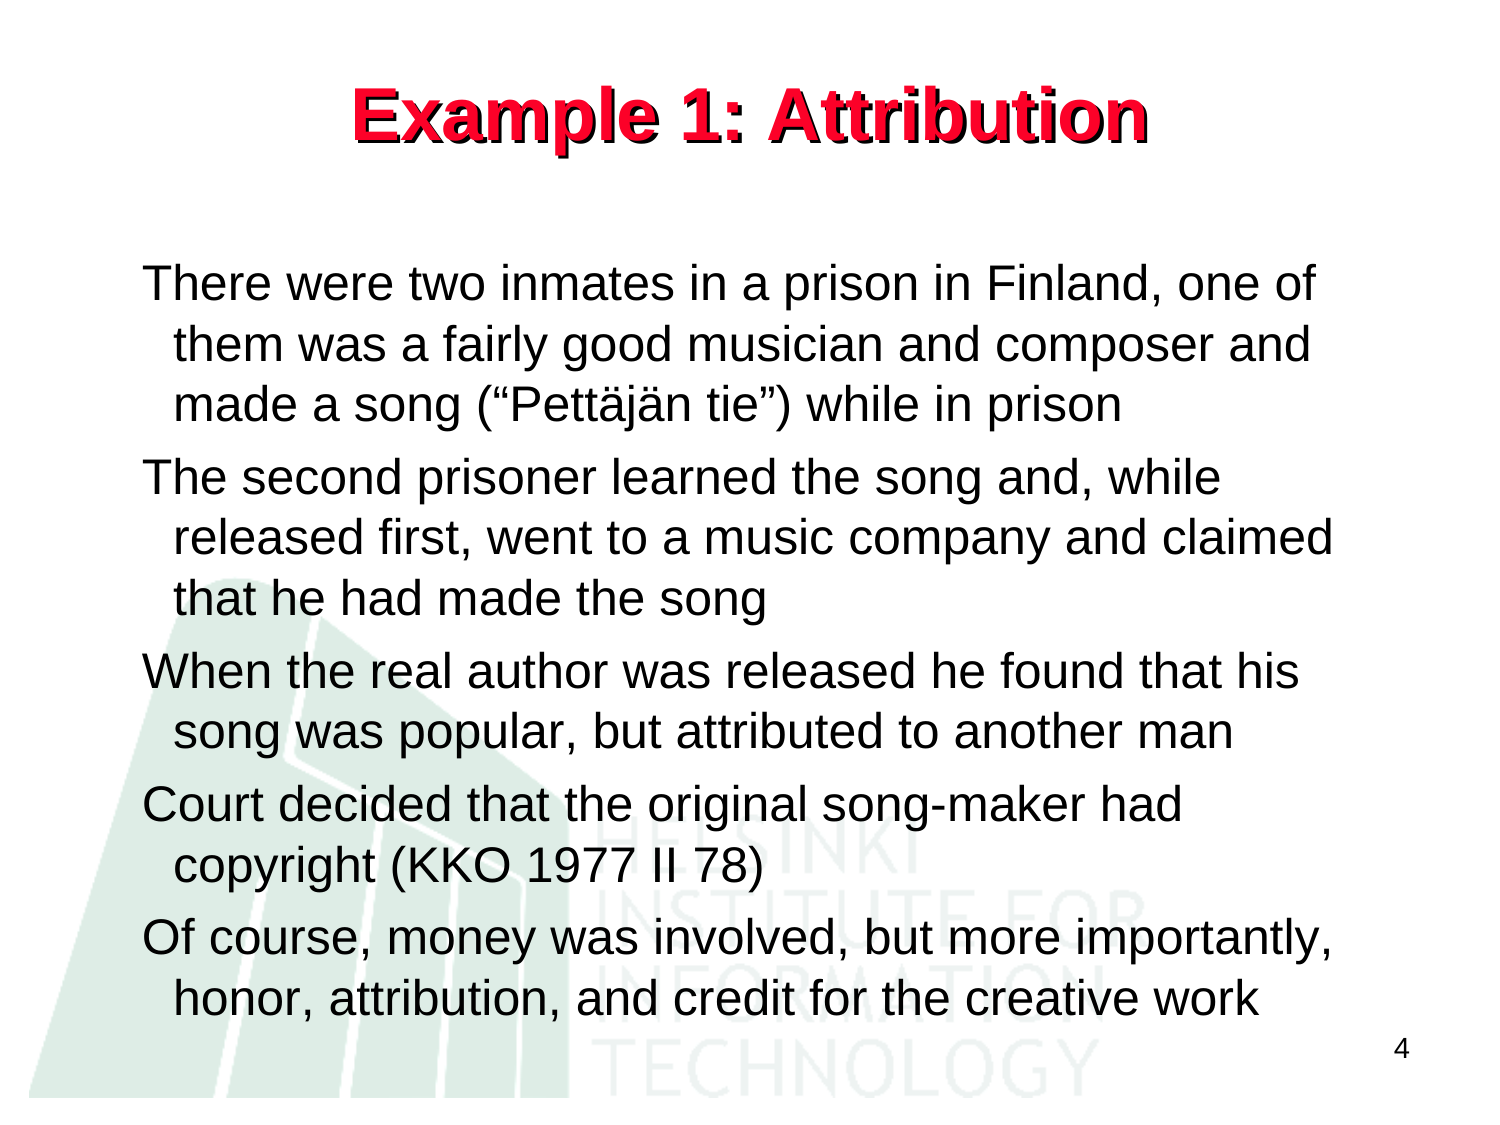

# Example 1: Attribution
There were two inmates in a prison in Finland, one of them was a fairly good musician and composer and made a song (“Pettäjän tie”) while in prison
The second prisoner learned the song and, while released first, went to a music company and claimed that he had made the song
When the real author was released he found that his song was popular, but attributed to another man
Court decided that the original song-maker had copyright (KKO 1977 II 78)
Of course, money was involved, but more importantly, honor, attribution, and credit for the creative work
4